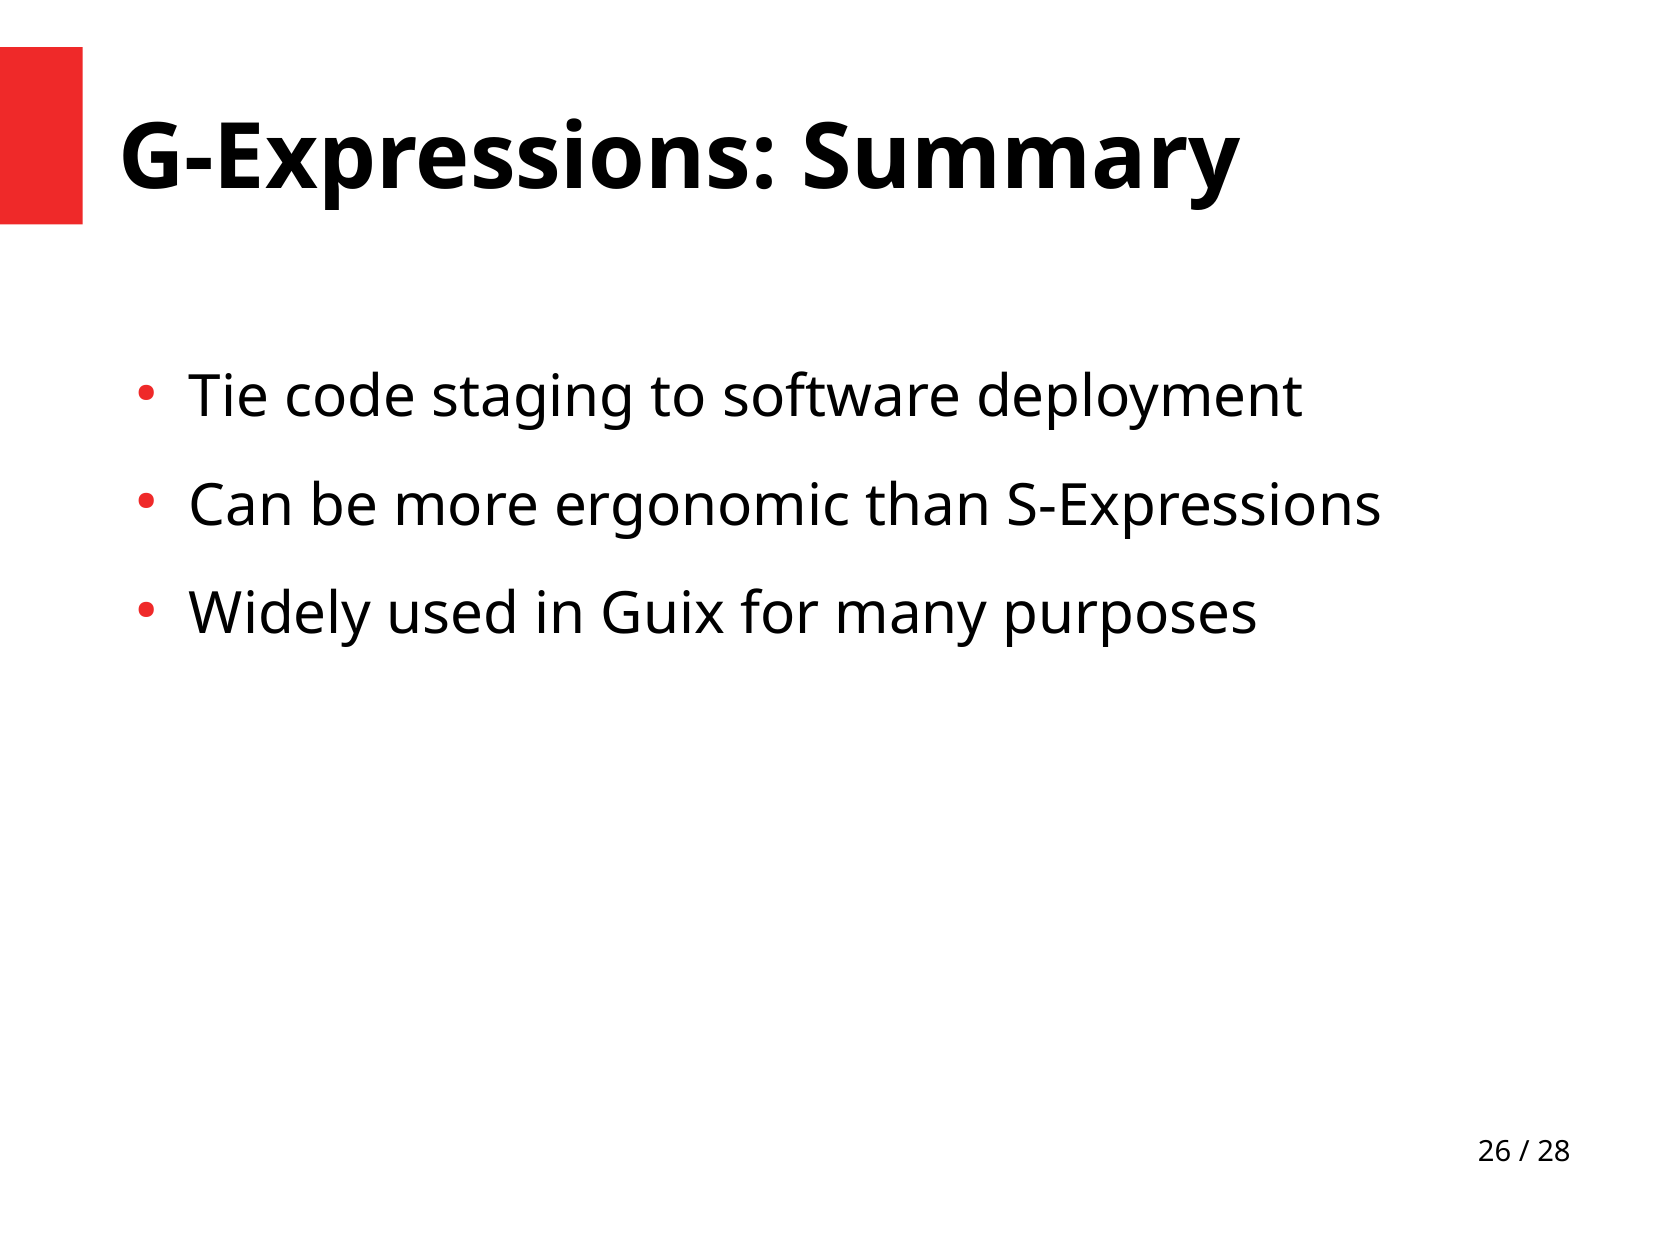

# G-Expressions: Summary
Tie code staging to software deployment
Can be more ergonomic than S-Expressions
Widely used in Guix for many purposes
26